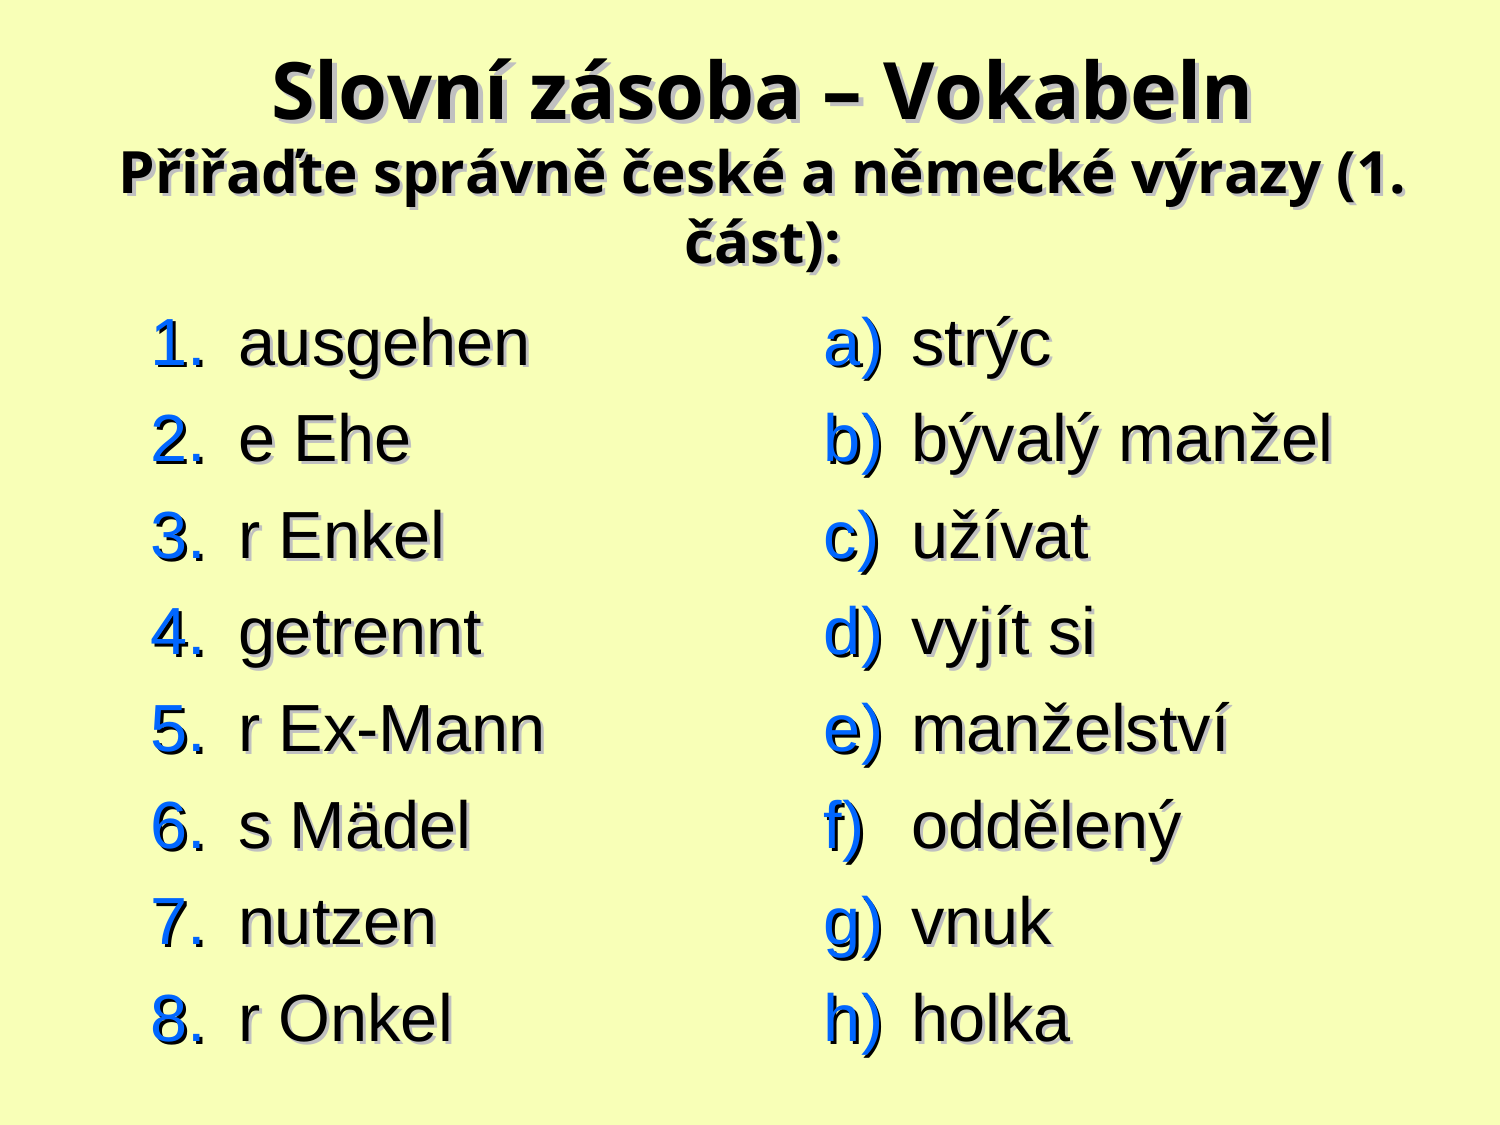

# Slovní zásoba – Vokabeln Přiřaďte správně české a německé výrazy (1. část):
ausgehen
e Ehe
r Enkel
getrennt
r Ex-Mann
s Mädel
nutzen
r Onkel
strýc
bývalý manžel
užívat
vyjít si
manželství
oddělený
vnuk
holka